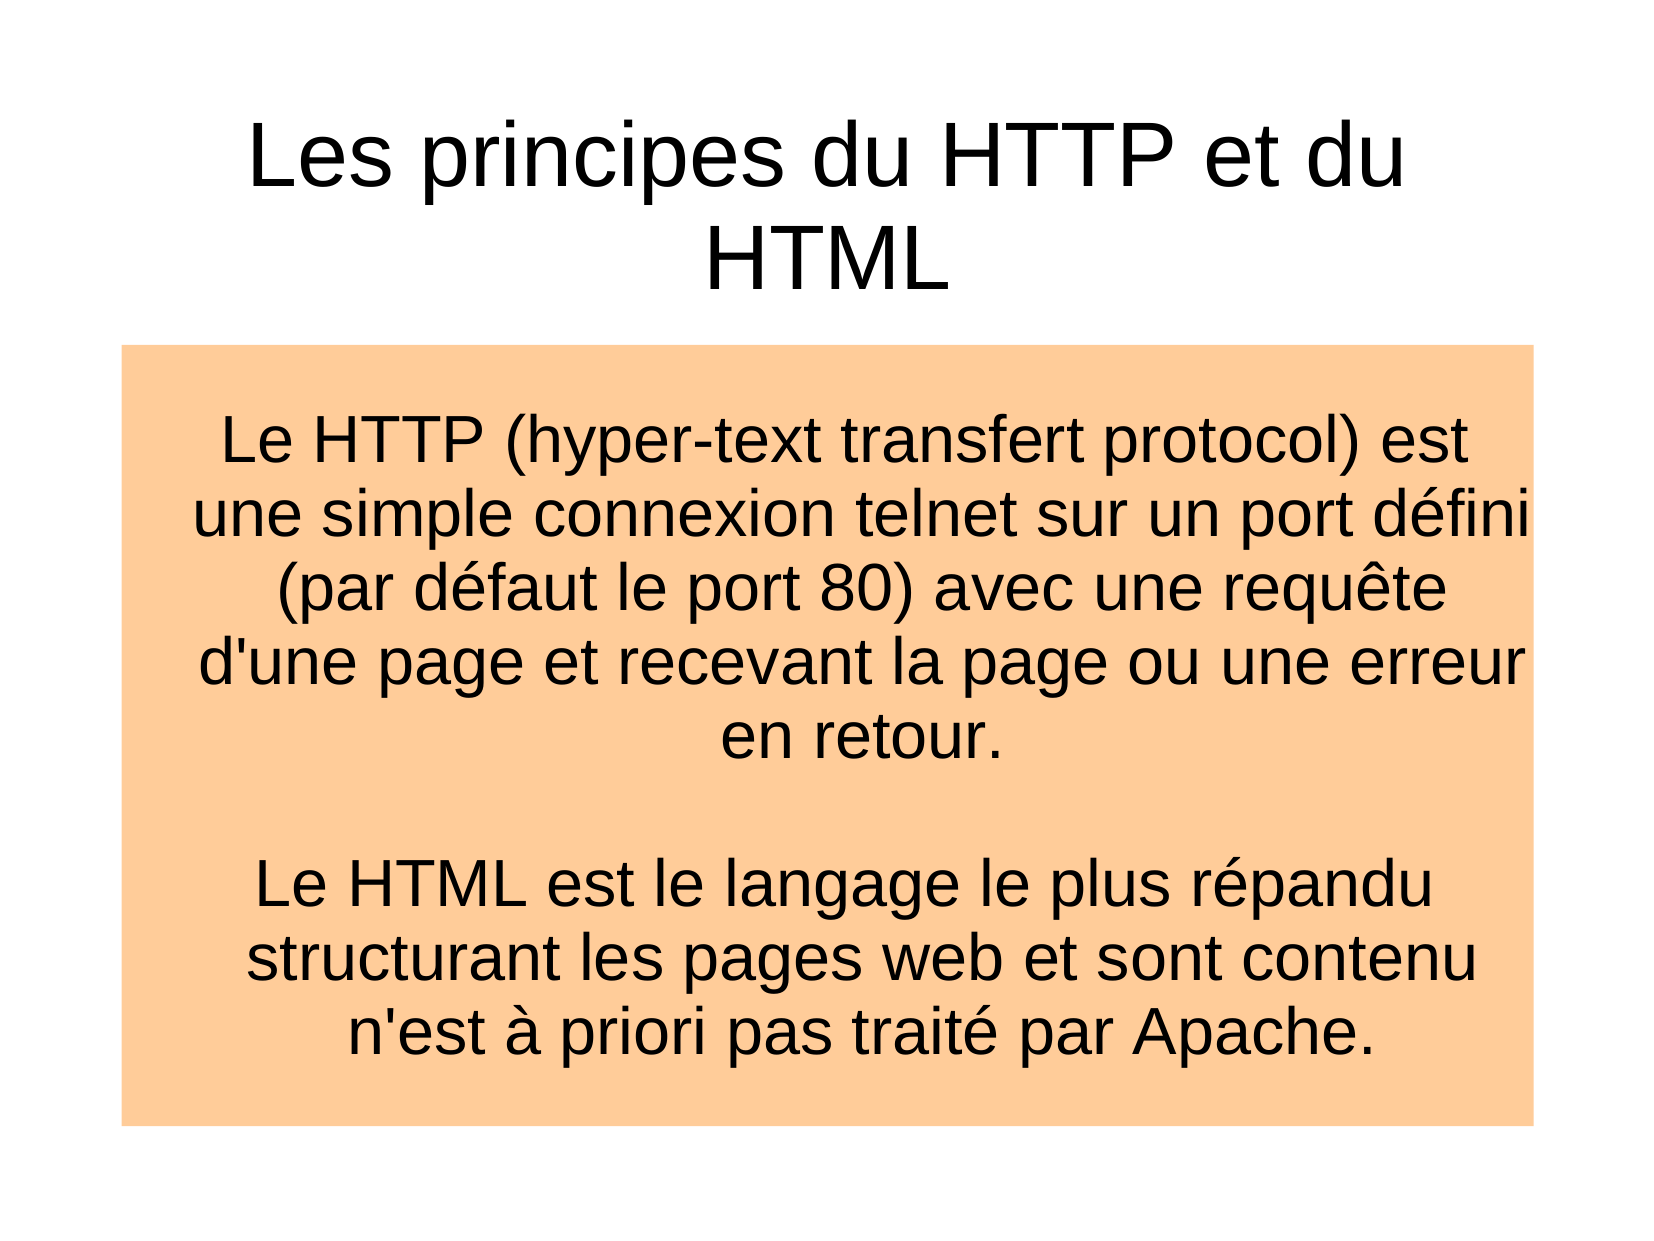

# Les principes du HTTP et du HTML
Le HTTP (hyper-text transfert protocol) est une simple connexion telnet sur un port défini (par défaut le port 80) avec une requête d'une page et recevant la page ou une erreur en retour.
Le HTML est le langage le plus répandu structurant les pages web et sont contenu n'est à priori pas traité par Apache.